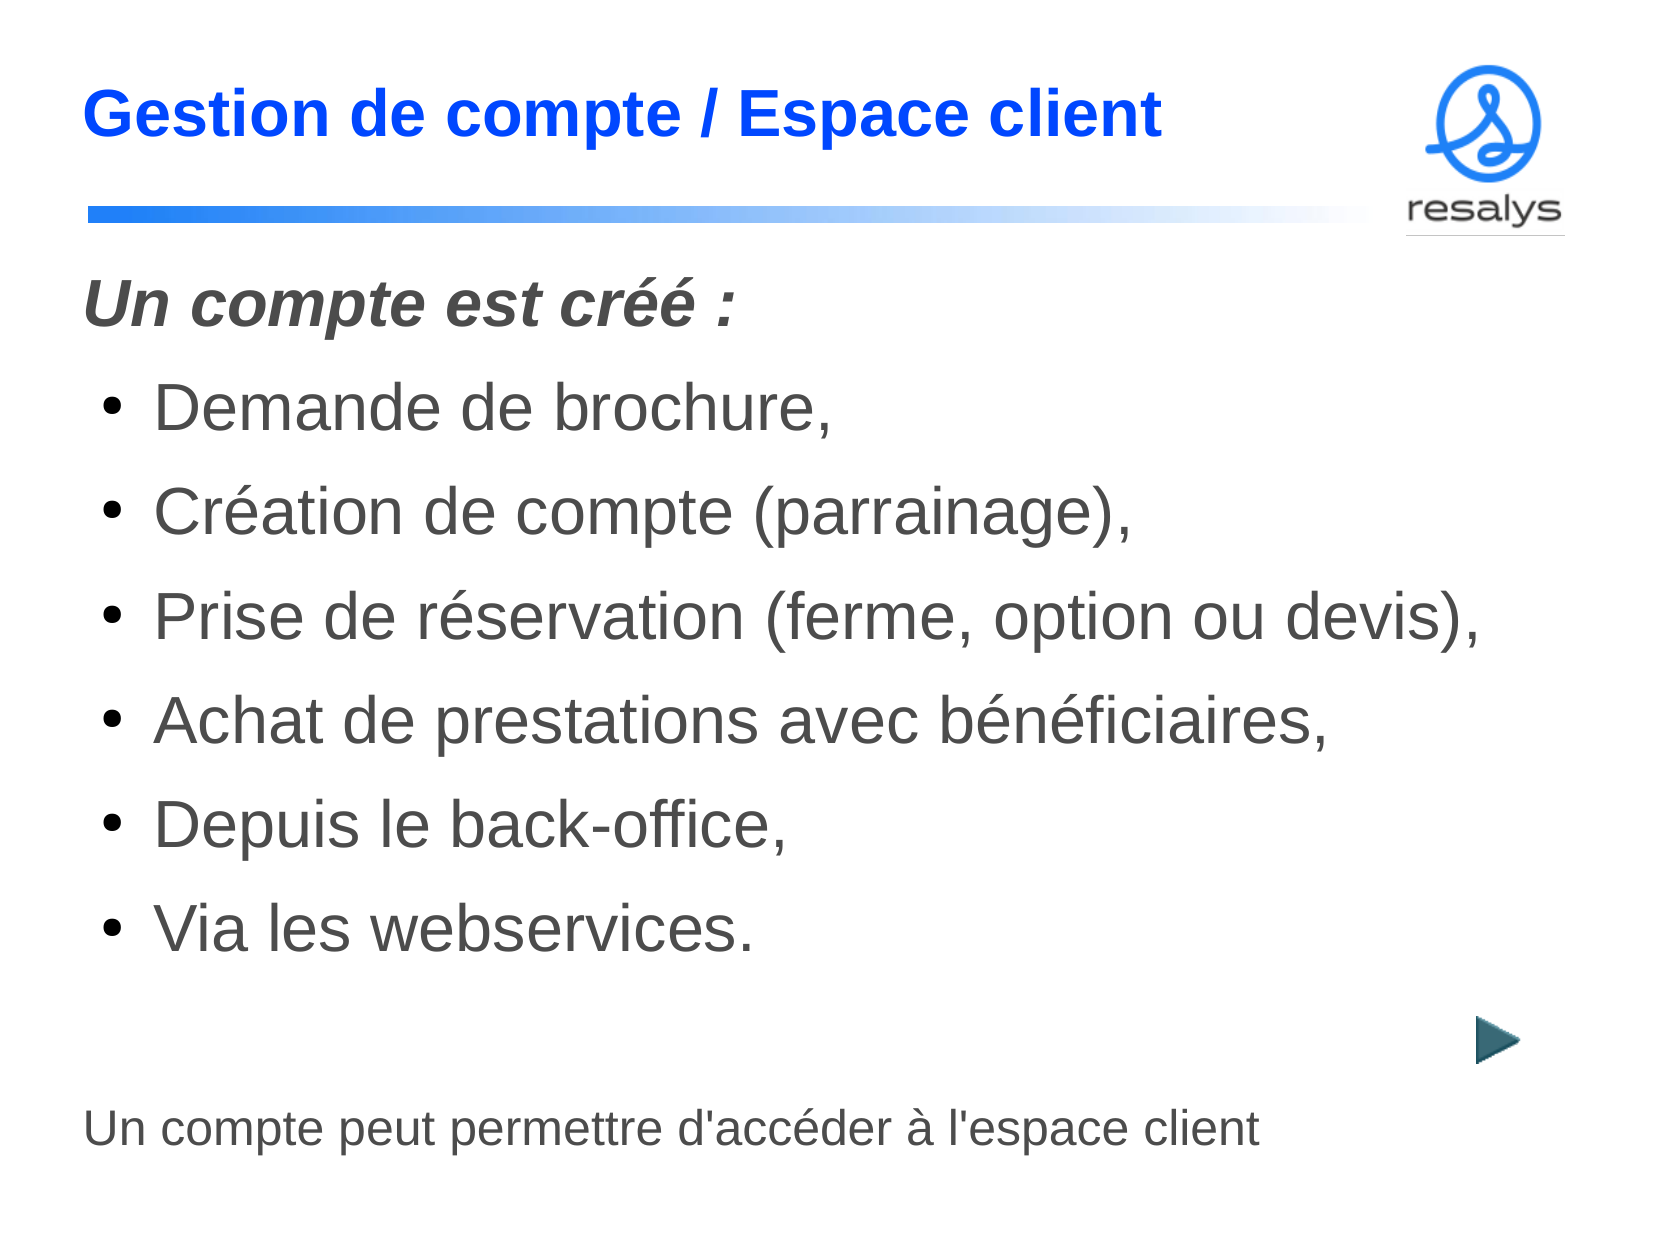

# Gestion de compte / Espace client
Un compte est créé :
Demande de brochure,
Création de compte (parrainage),
Prise de réservation (ferme, option ou devis),
Achat de prestations avec bénéficiaires,
Depuis le back-office,
Via les webservices.
Un compte peut permettre d'accéder à l'espace client